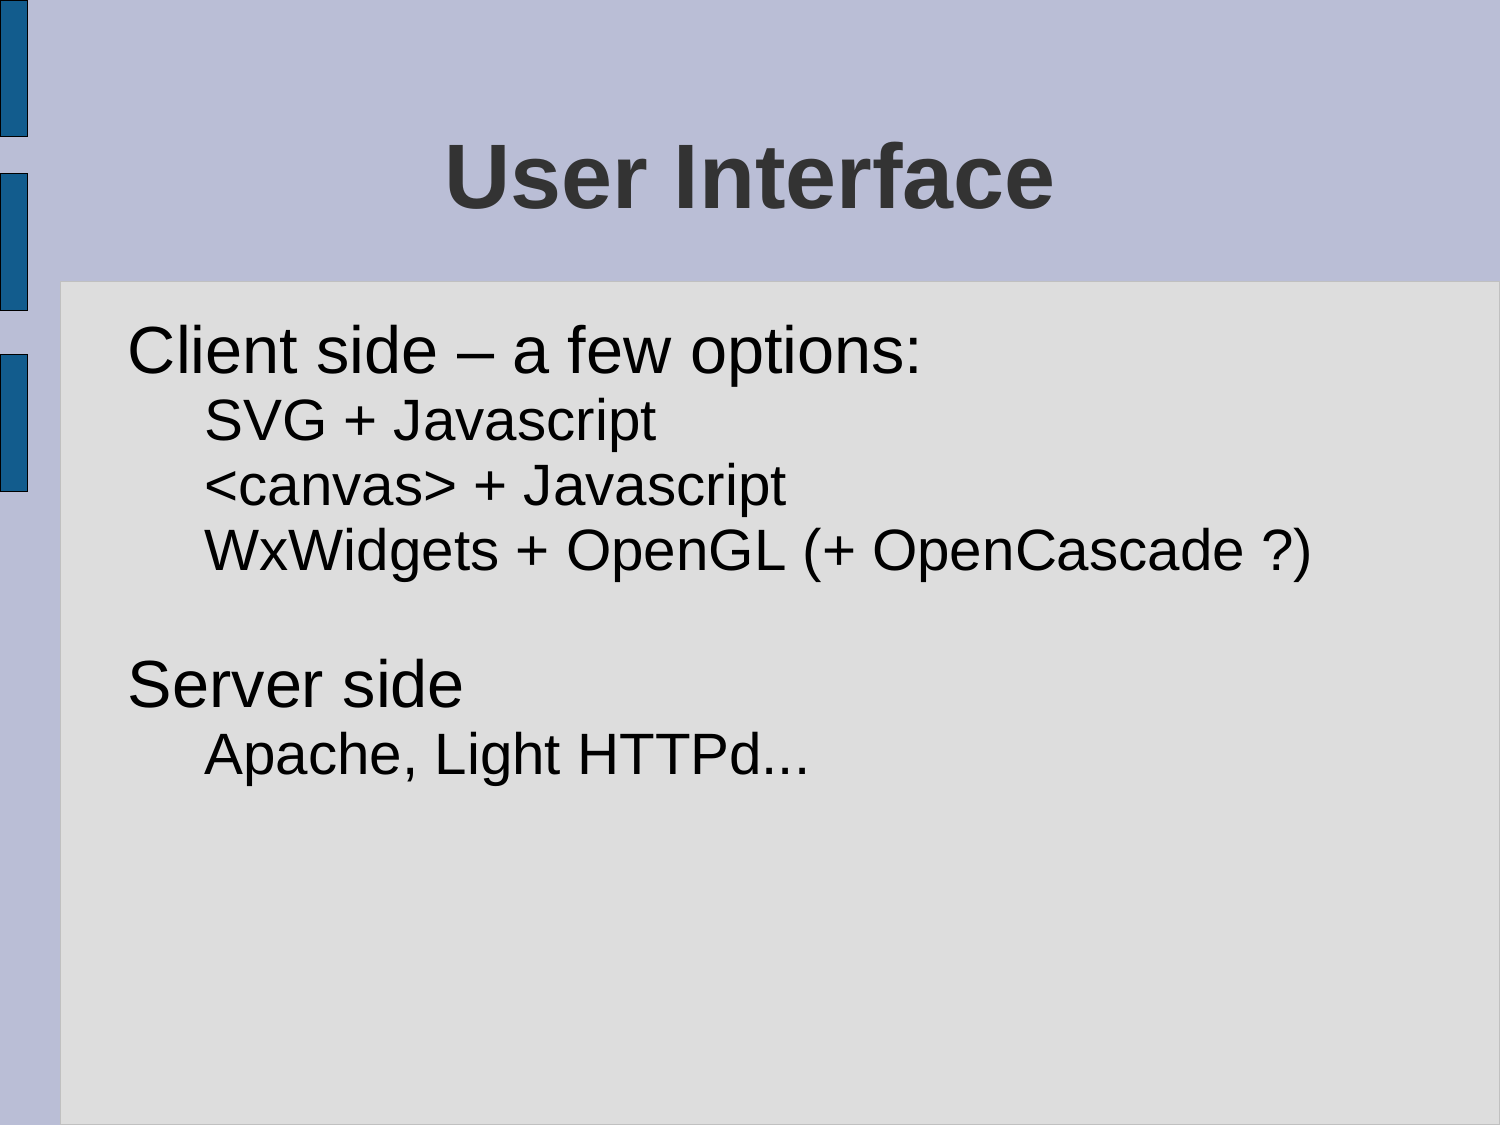

# User Interface
Client side – a few options:
SVG + Javascript
<canvas> + Javascript
WxWidgets + OpenGL (+ OpenCascade ?)
Server side
Apache, Light HTTPd...